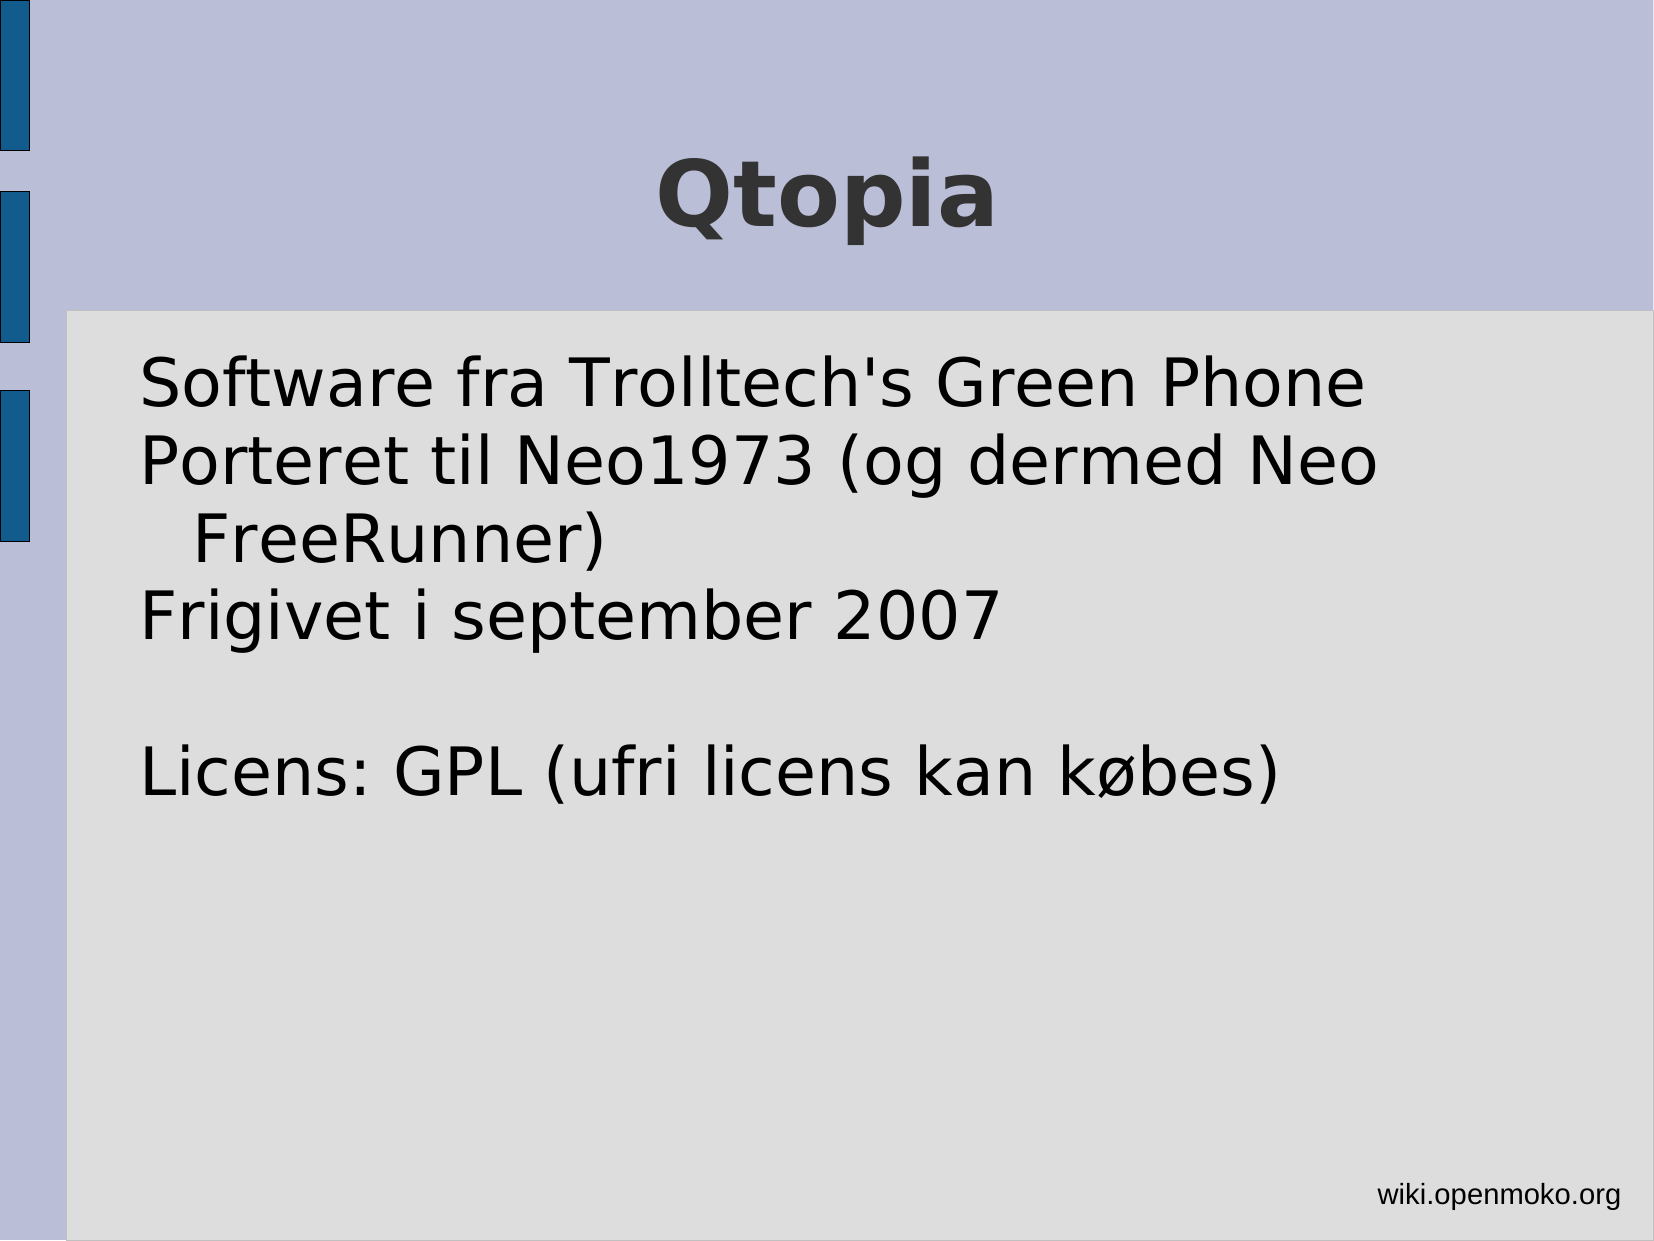

# Qtopia
Software fra Trolltech's Green Phone
Porteret til Neo1973 (og dermed Neo FreeRunner)
Frigivet i september 2007
Licens: GPL (ufri licens kan købes)